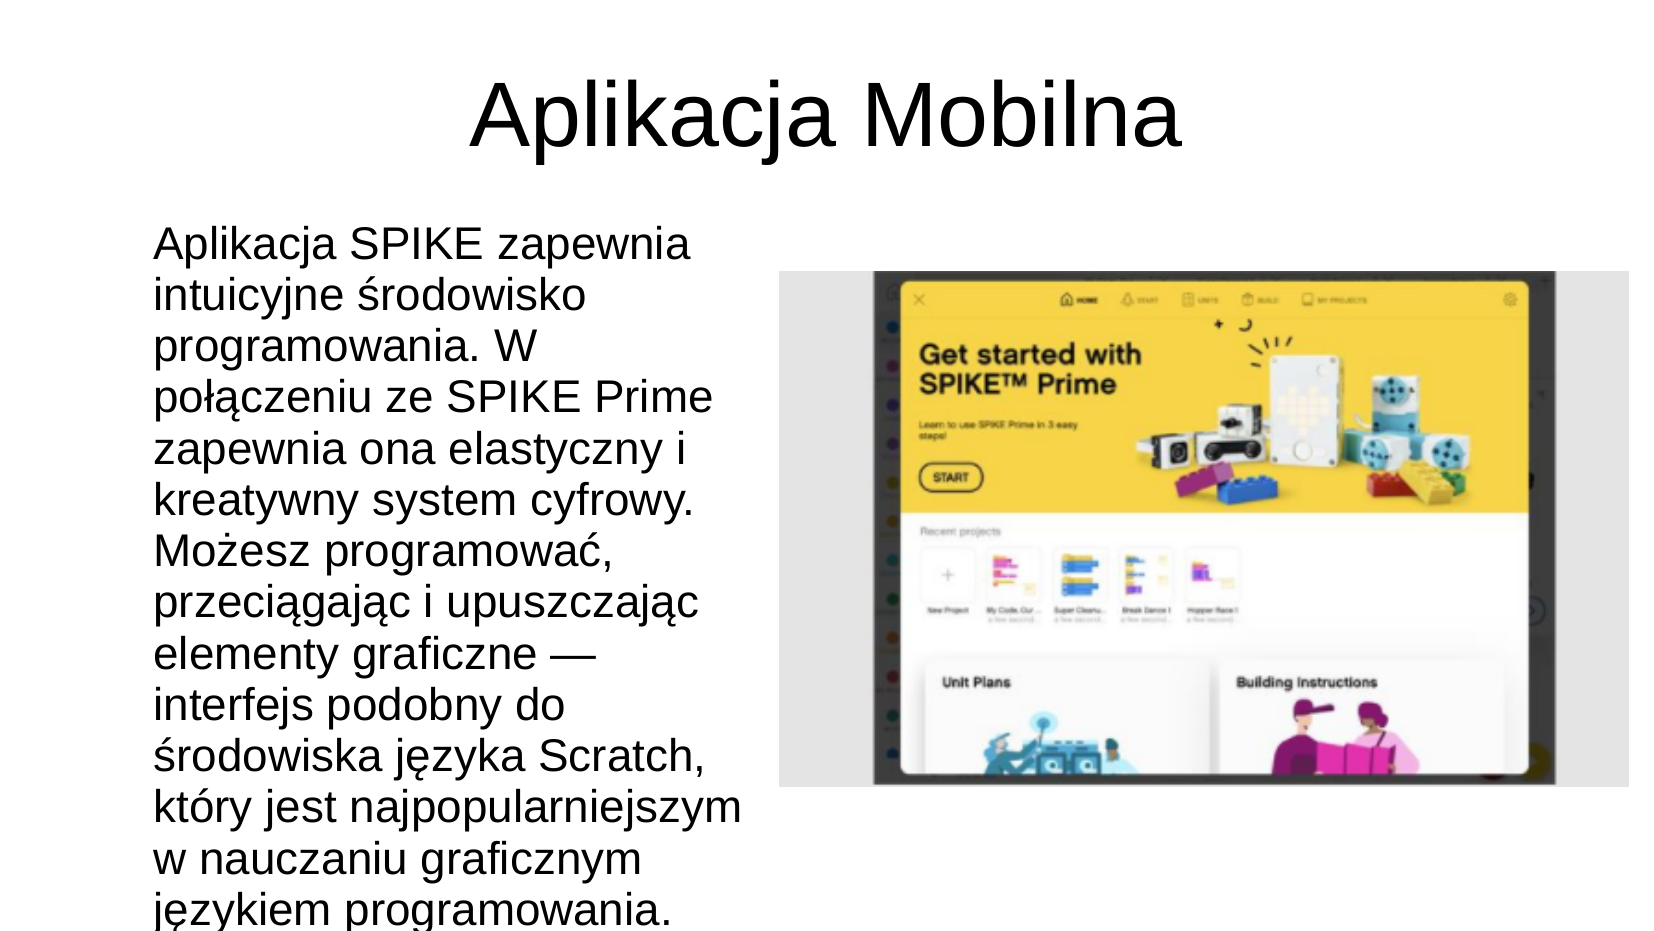

# Aplikacja Mobilna
Aplikacja SPIKE zapewnia intuicyjne środowisko programowania. W połączeniu ze SPIKE Prime zapewnia ona elastyczny i kreatywny system cyfrowy. Możesz programować, przeciągając i upuszczając elementy graficzne — interfejs podobny do środowiska języka Scratch, który jest najpopularniejszym w nauczaniu graficznym językiem programowania.